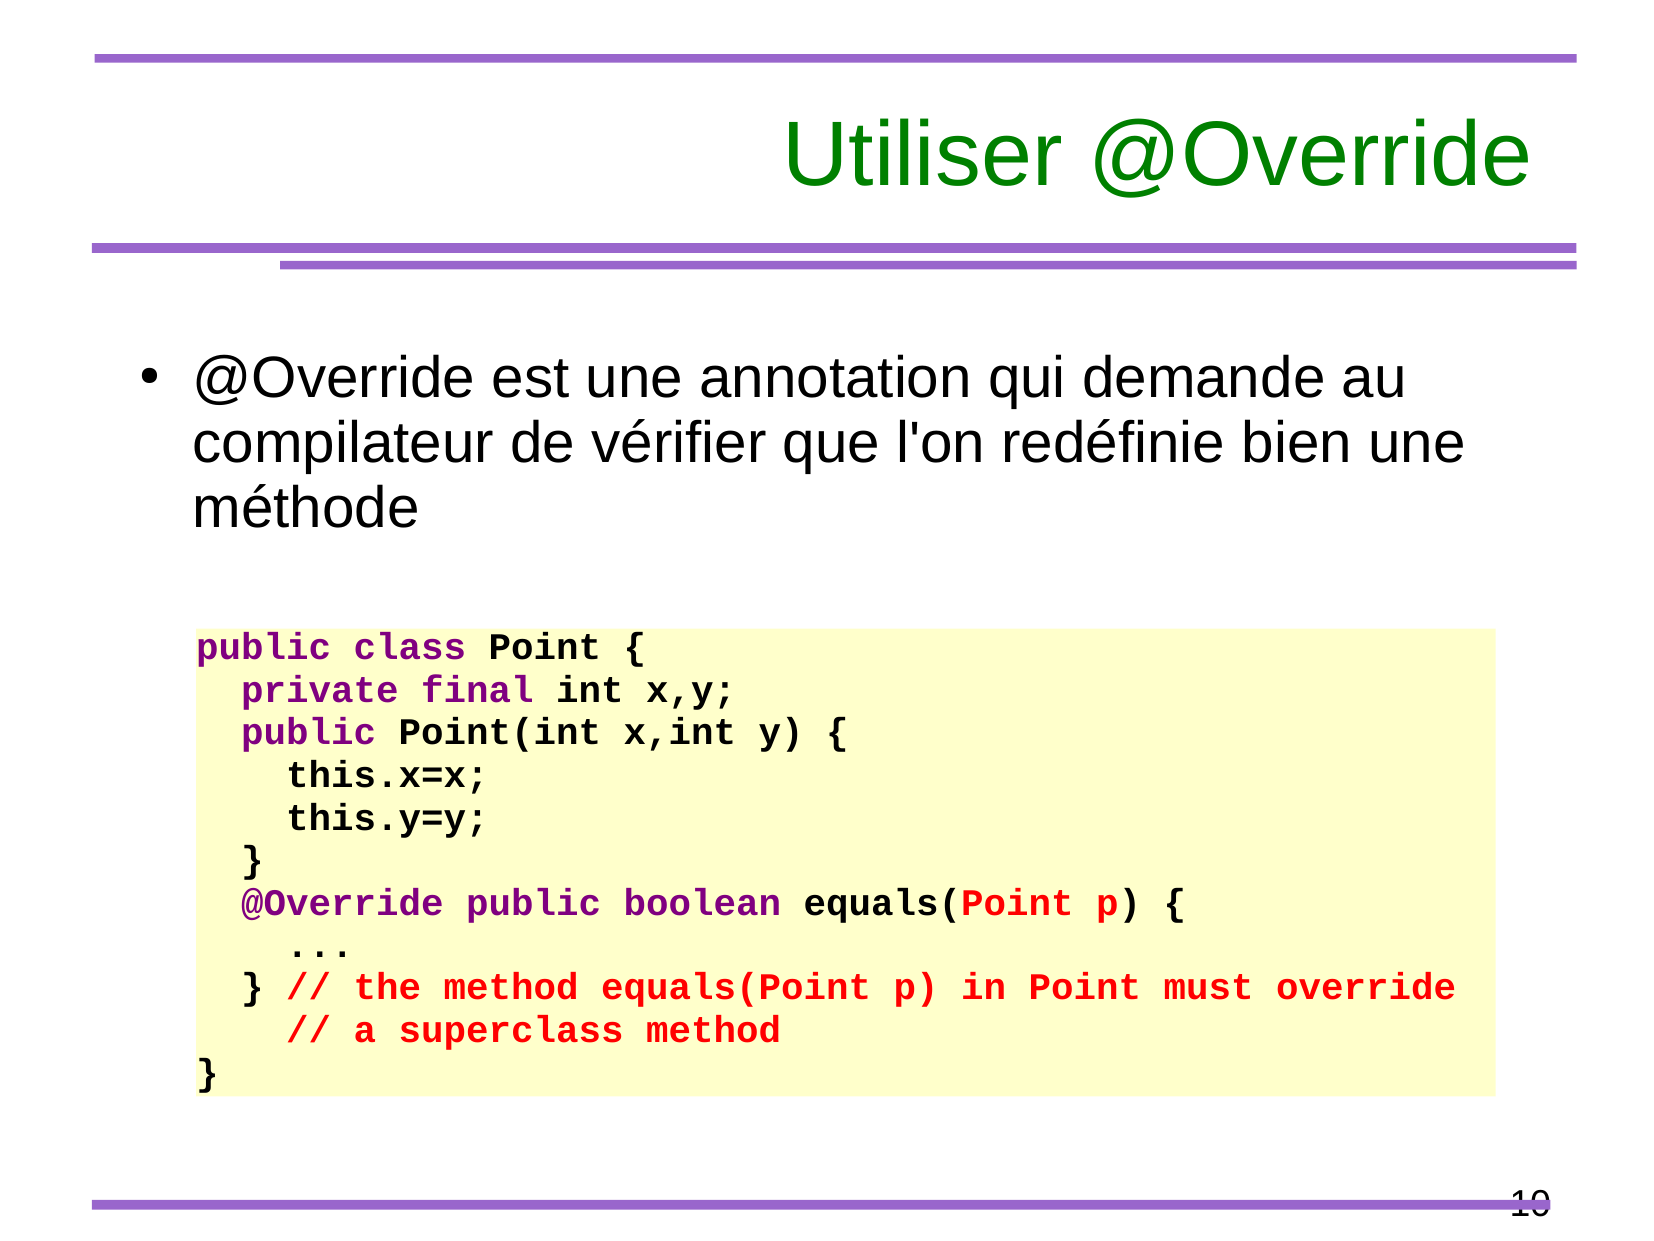

# Utiliser @Override
@Override est une annotation qui demande au compilateur de vérifier que l'on redéfinie bien une méthode
public class Point {
 private final int x,y;
 public Point(int x,int y) {
 this.x=x;
 this.y=y;
 }
 @Override public boolean equals(Point p) {
 ...
 } // the method equals(Point p) in Point must override
 // a superclass method
}